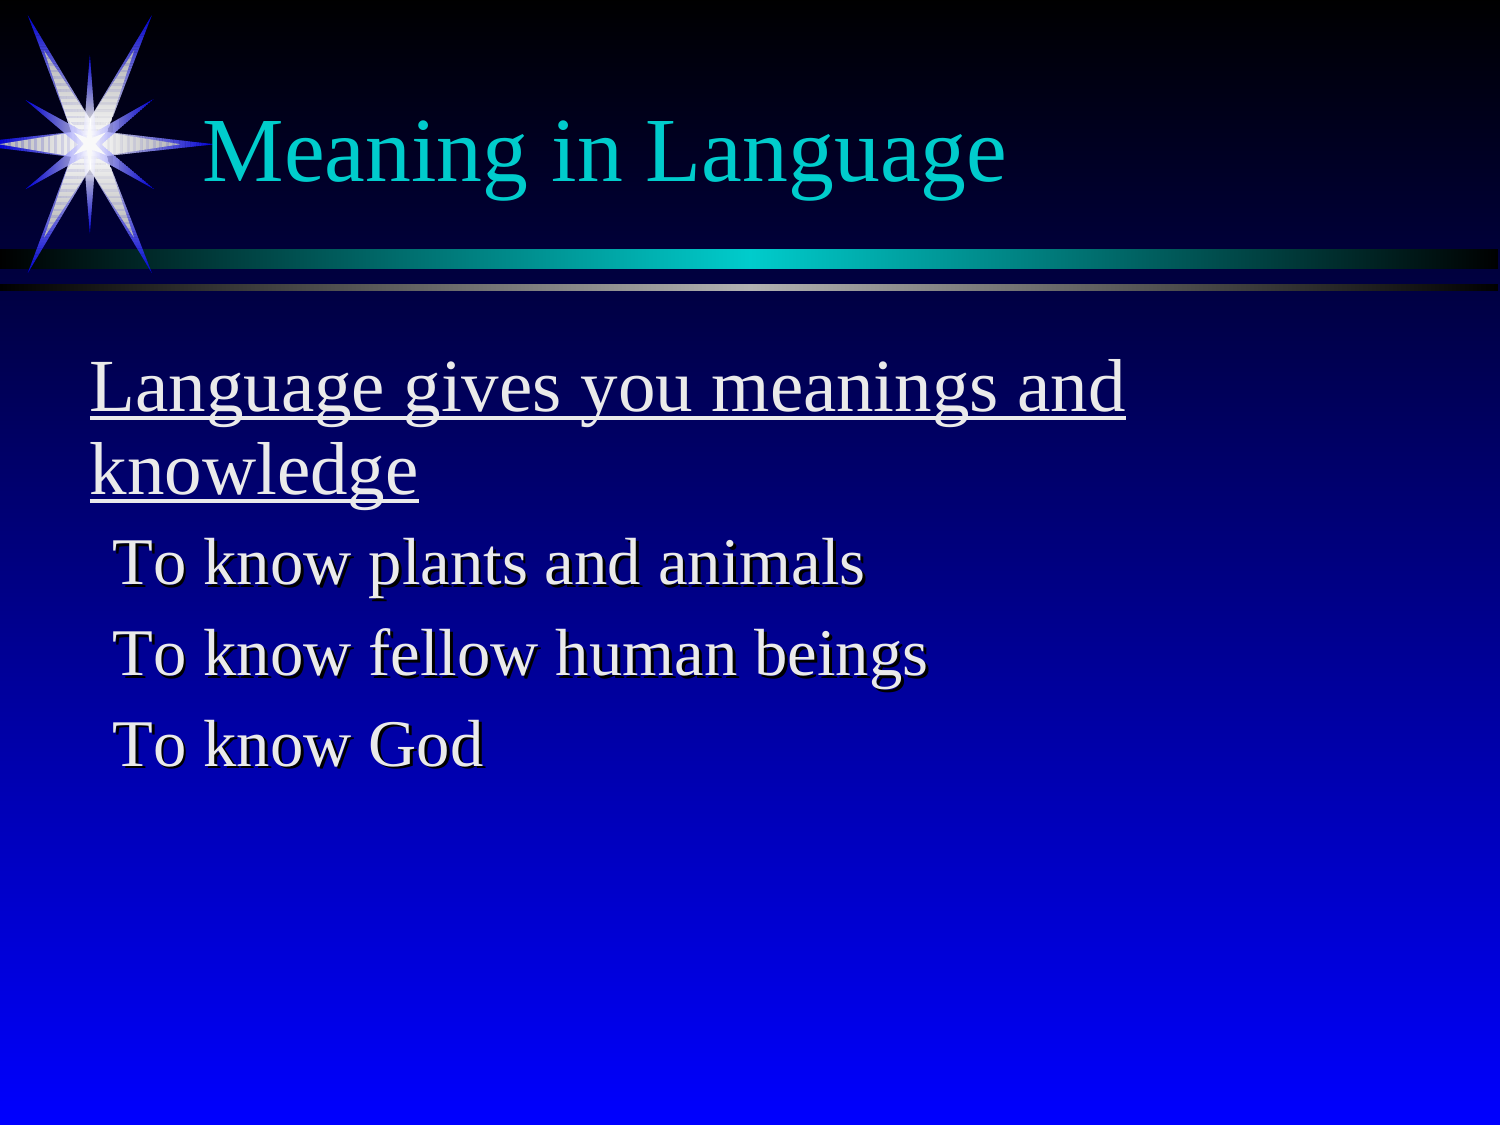

# Meaning in Language
Language gives you meanings and knowledge
To know plants and animals
To know fellow human beings
To know God